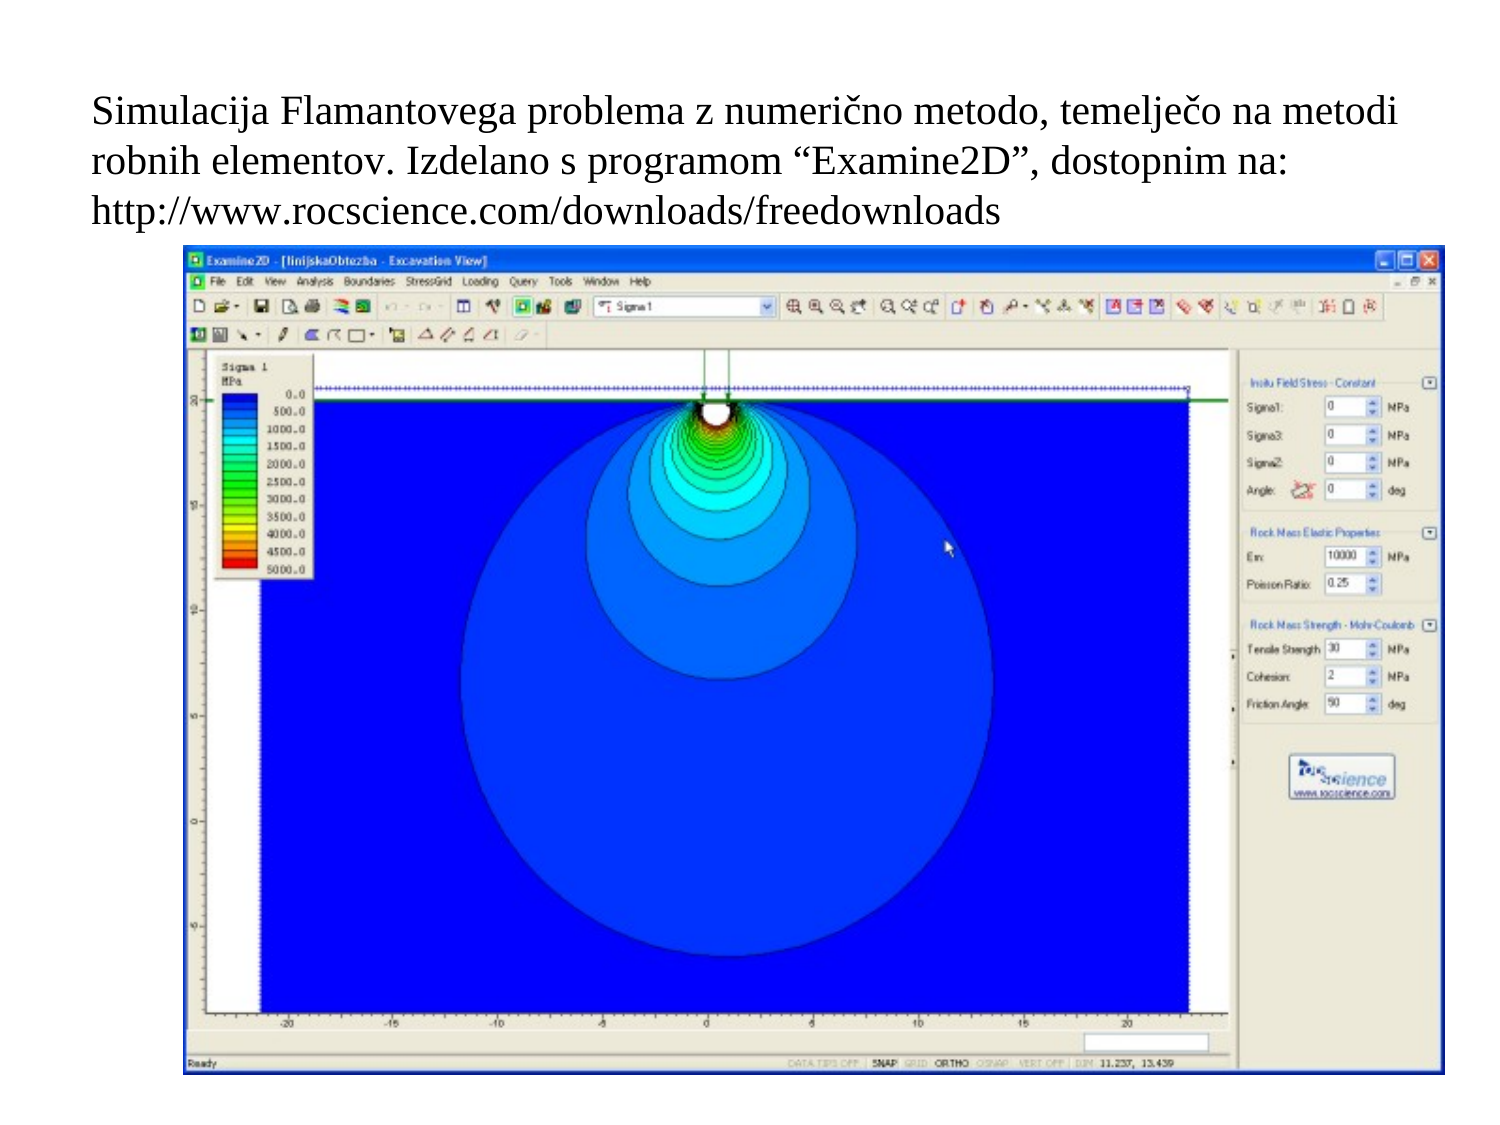

Simulacija Flamantovega problema z numerično metodo, temelječo na metodi robnih elementov. Izdelano s programom “Examine2D”, dostopnim na: http://www.rocscience.com/downloads/freedownloads